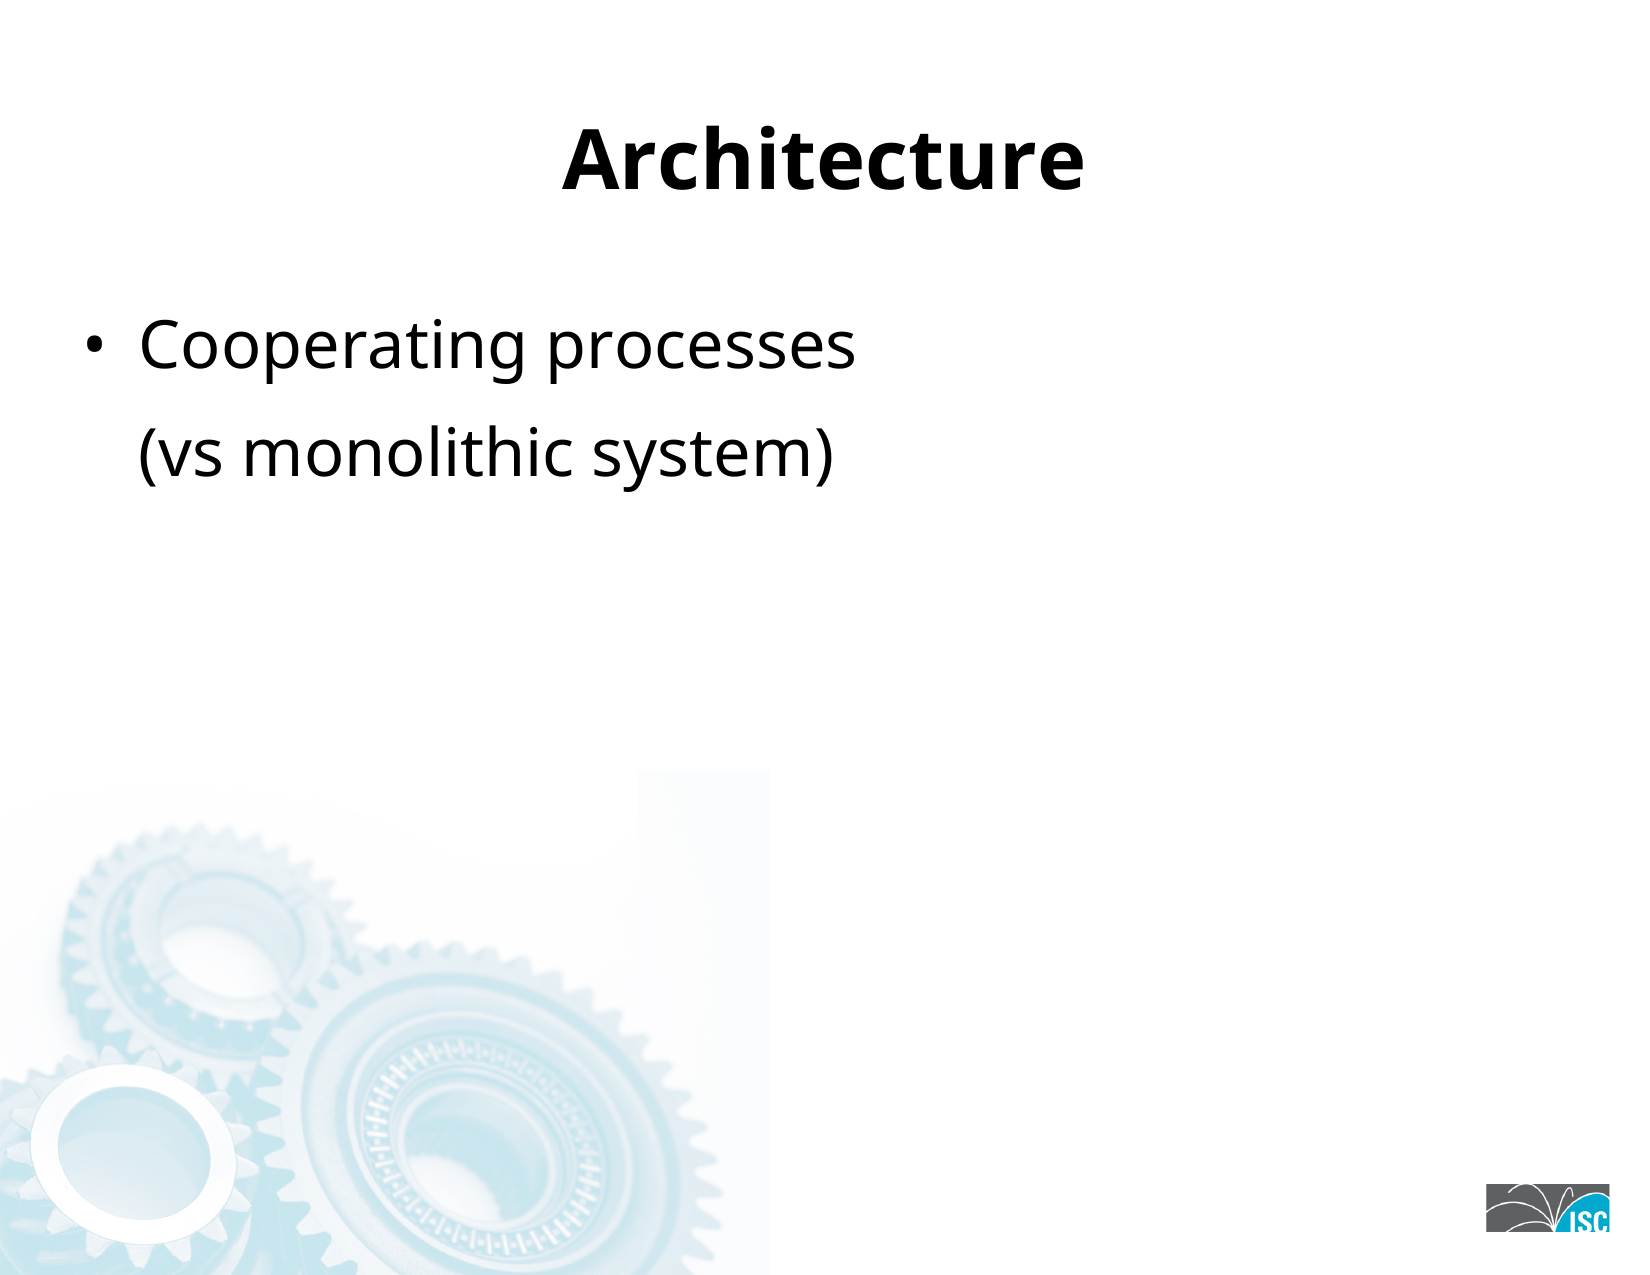

# Architecture
Cooperating processes
(vs monolithic system)